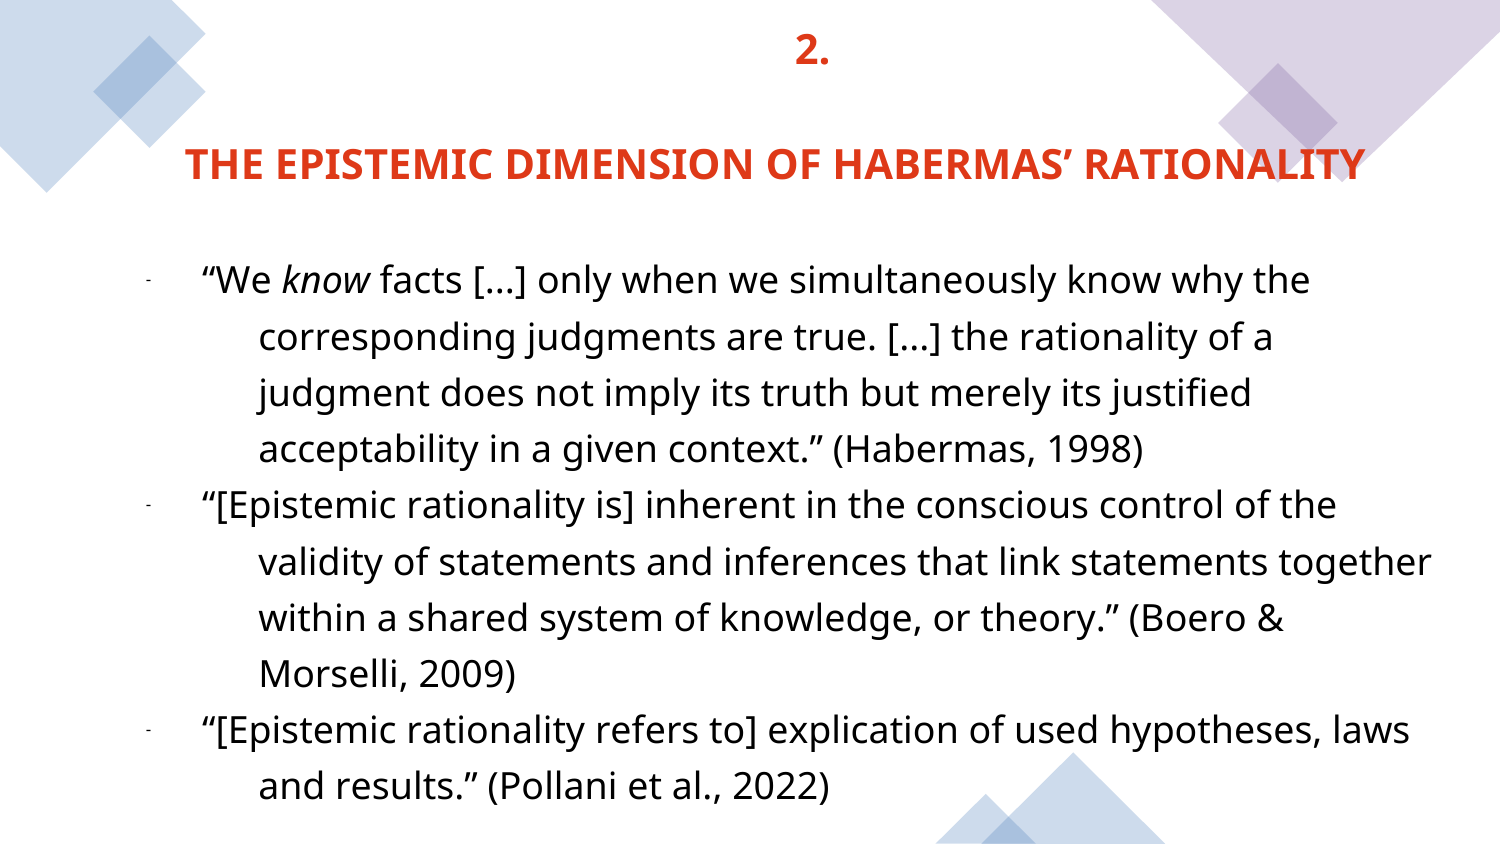

2.
THE EPISTEMIC DIMENSION OF HABERMAS’ RATIONALITY
“We know facts [...] only when we simultaneously know why the corresponding judgments are true. [...] the rationality of a judgment does not imply its truth but merely its justified acceptability in a given context.” (Habermas, 1998)
“[Epistemic rationality is] inherent in the conscious control of the validity of statements and inferences that link statements together within a shared system of knowledge, or theory.” (Boero & Morselli, 2009)
“[Epistemic rationality refers to] explication of used hypotheses, laws and results.” (Pollani et al., 2022)